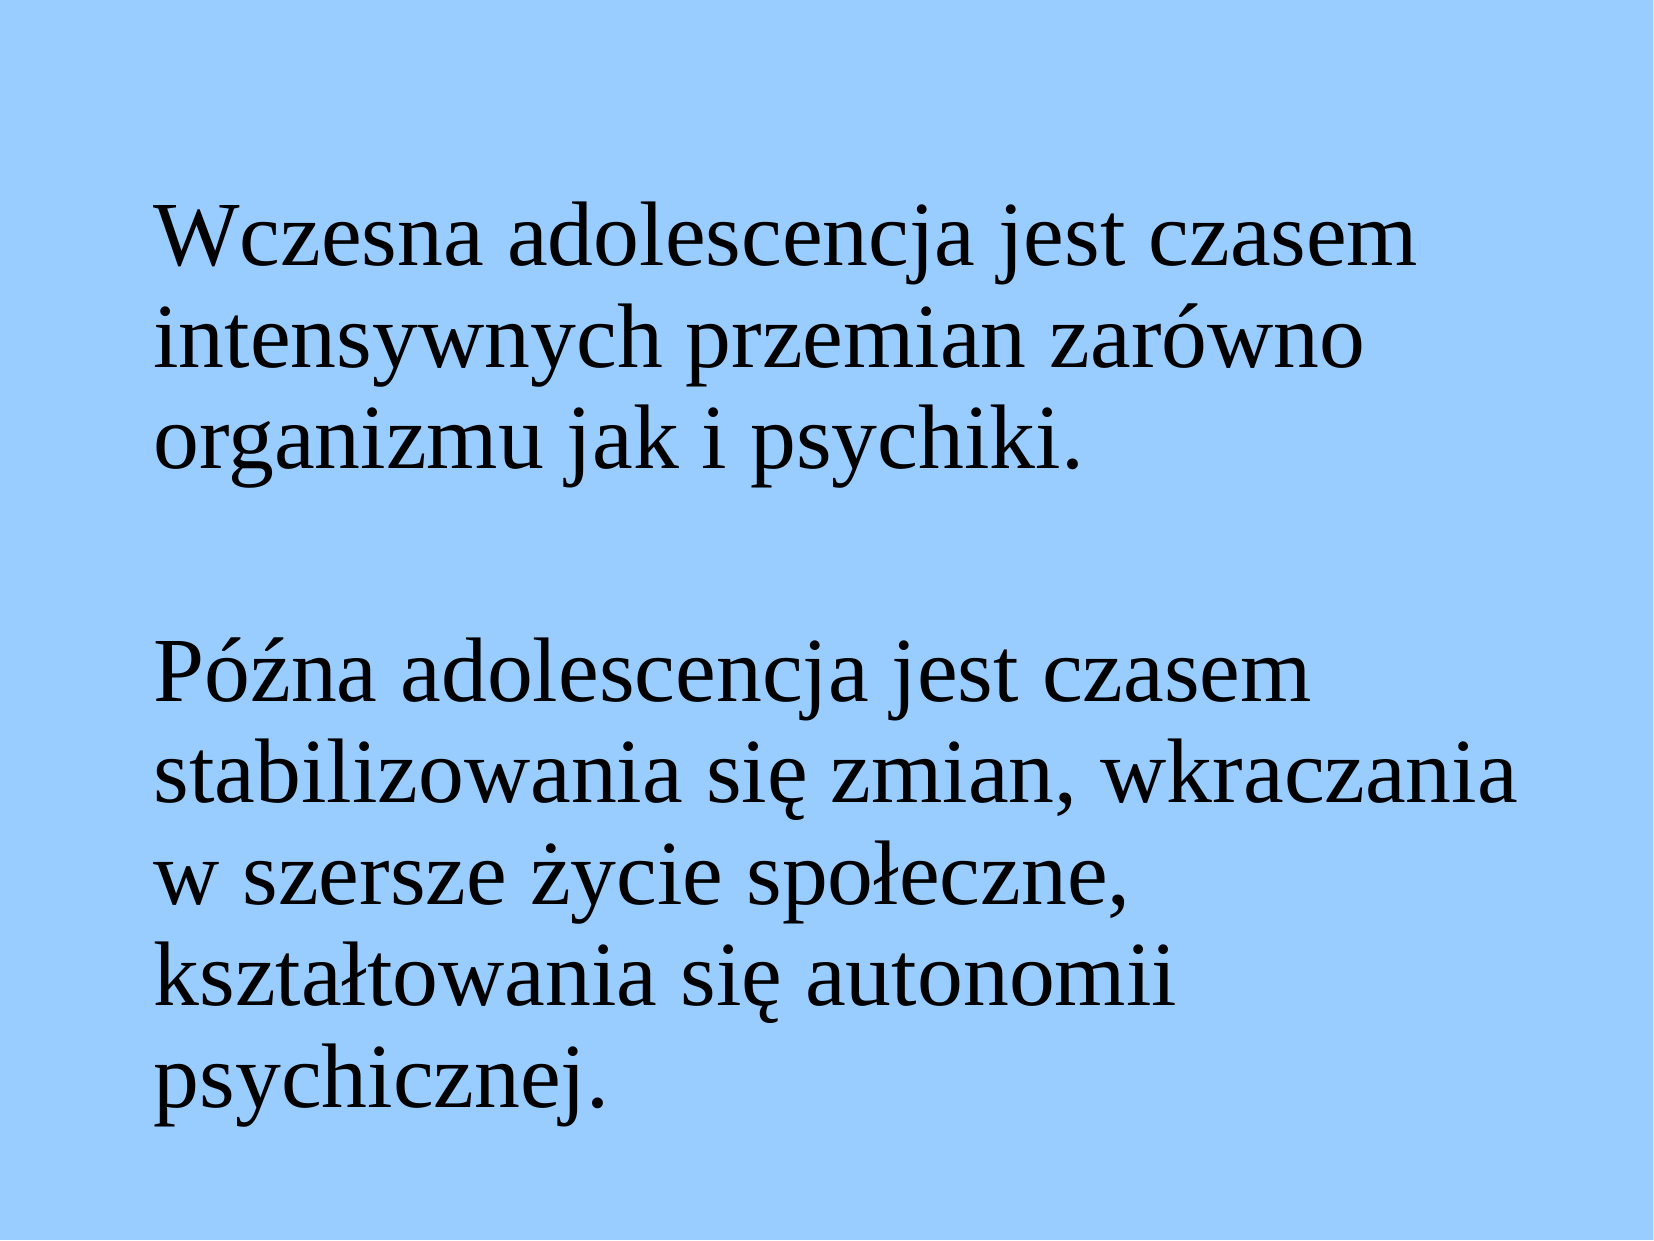

# Wczesna adolescencja jest czasem intensywnych przemian zarówno organizmu jak i psychiki.
Późna adolescencja jest czasem stabilizowania się zmian, wkraczania w szersze życie społeczne, kształtowania się autonomii psychicznej.